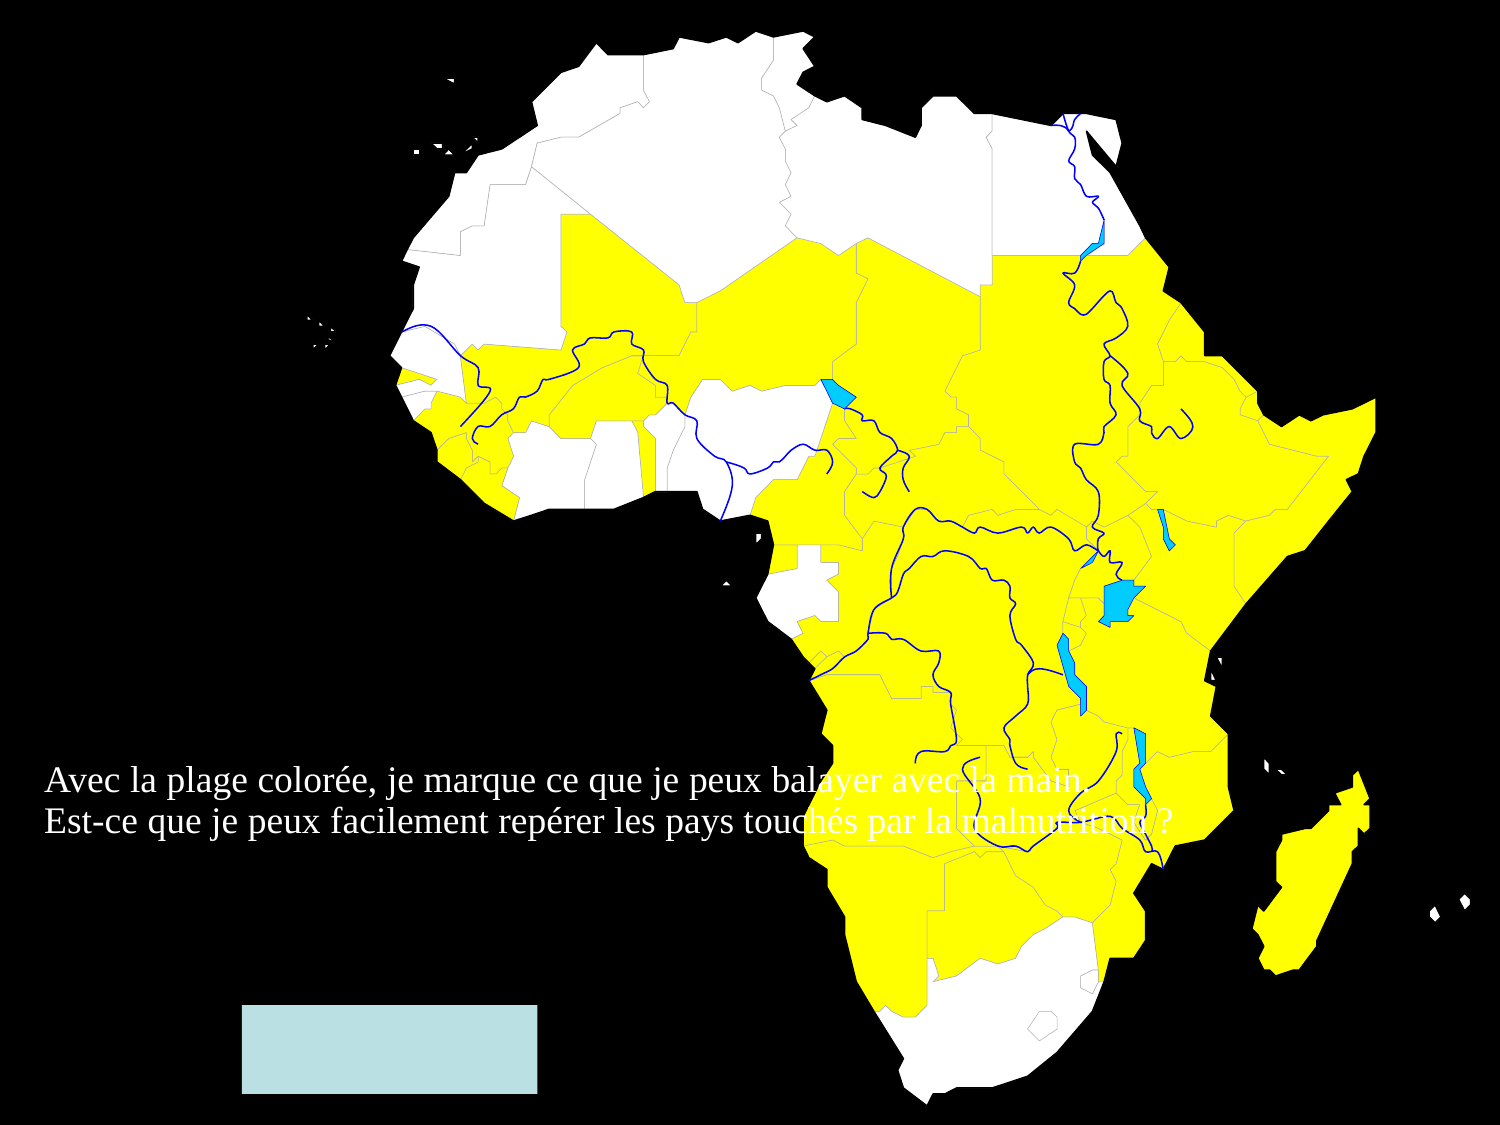

N
800 Km
Avec la plage colorée, je marque ce que je peux balayer avec la main.
Est-ce que je peux facilement repérer les pays touchés par la malnutrition ?